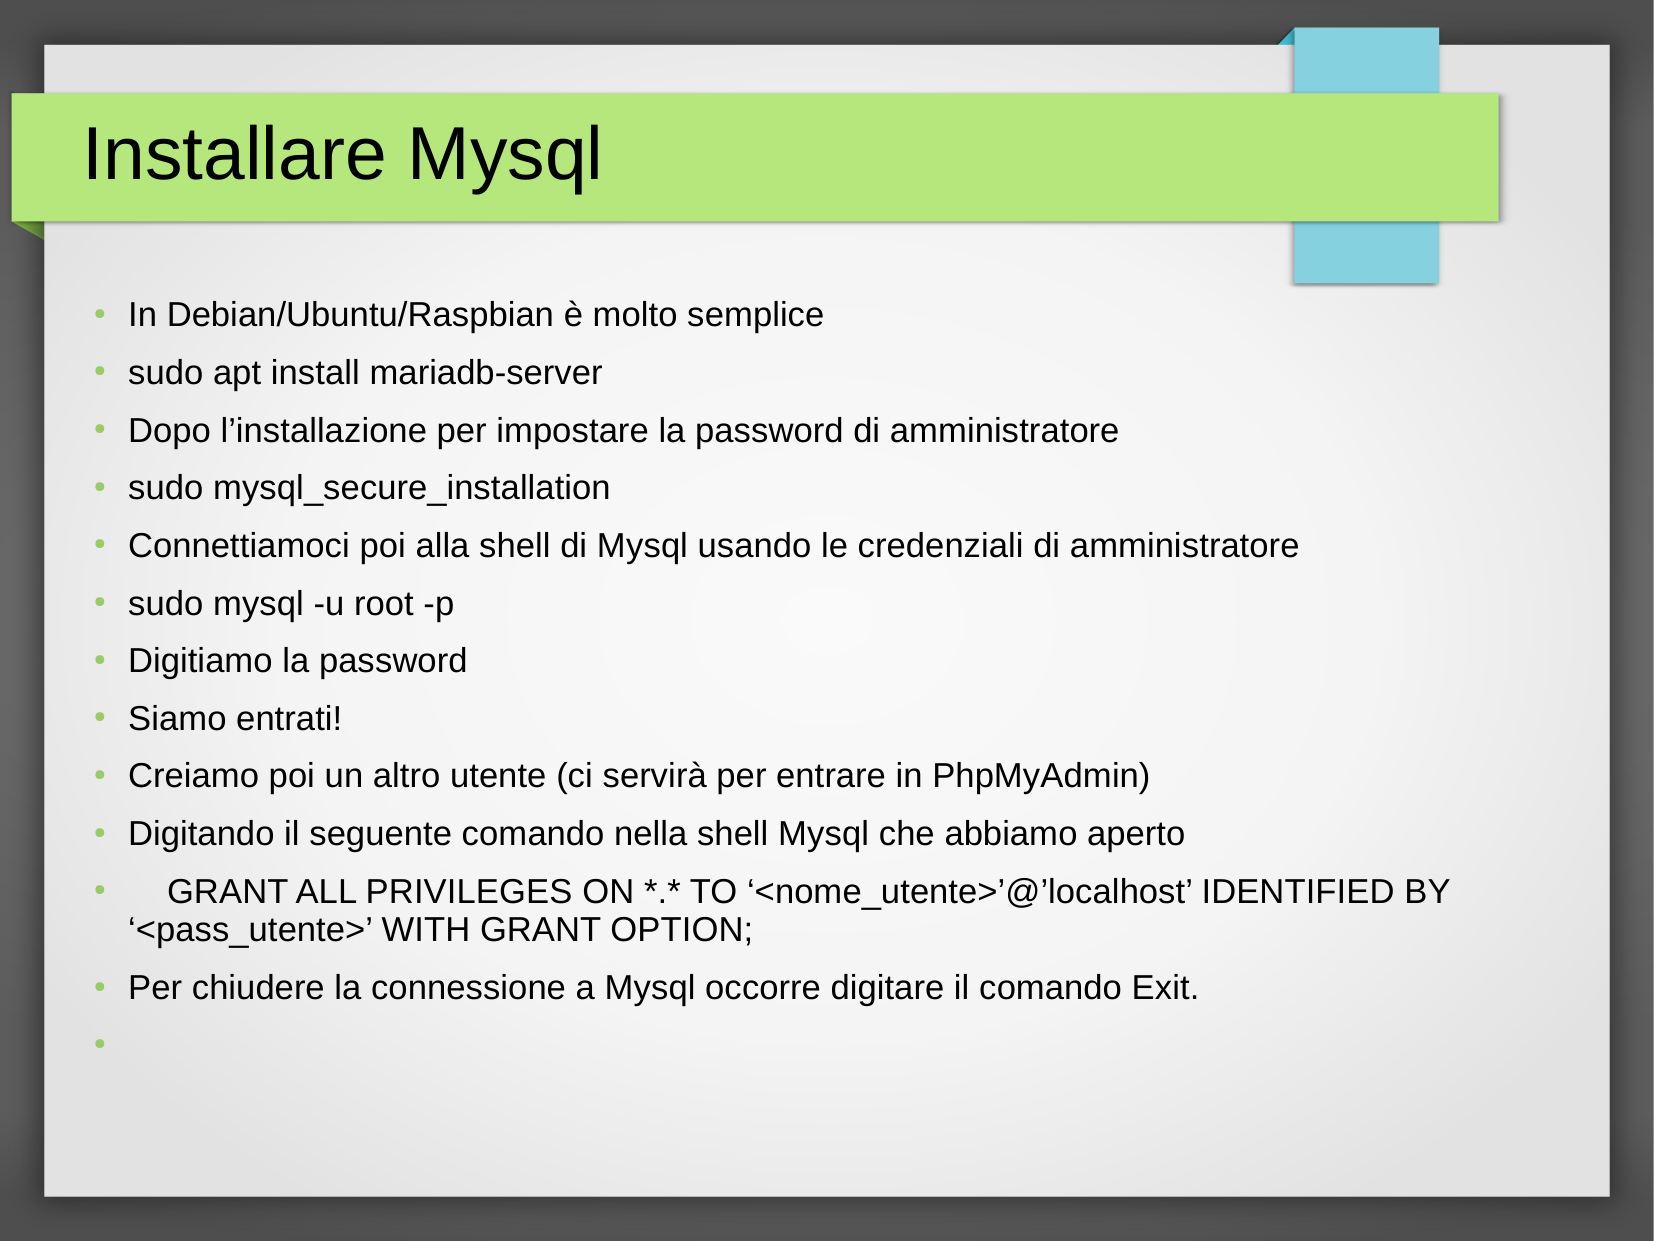

# Installare Mysql
In Debian/Ubuntu/Raspbian è molto semplice
sudo apt install mariadb-server
Dopo l’installazione per impostare la password di amministratore
sudo mysql_secure_installation
Connettiamoci poi alla shell di Mysql usando le credenziali di amministratore
sudo mysql -u root -p
Digitiamo la password
Siamo entrati!
Creiamo poi un altro utente (ci servirà per entrare in PhpMyAdmin)
Digitando il seguente comando nella shell Mysql che abbiamo aperto
 GRANT ALL PRIVILEGES ON *.* TO ‘<nome_utente>’@’localhost’ IDENTIFIED BY ‘<pass_utente>’ WITH GRANT OPTION;
Per chiudere la connessione a Mysql occorre digitare il comando Exit.